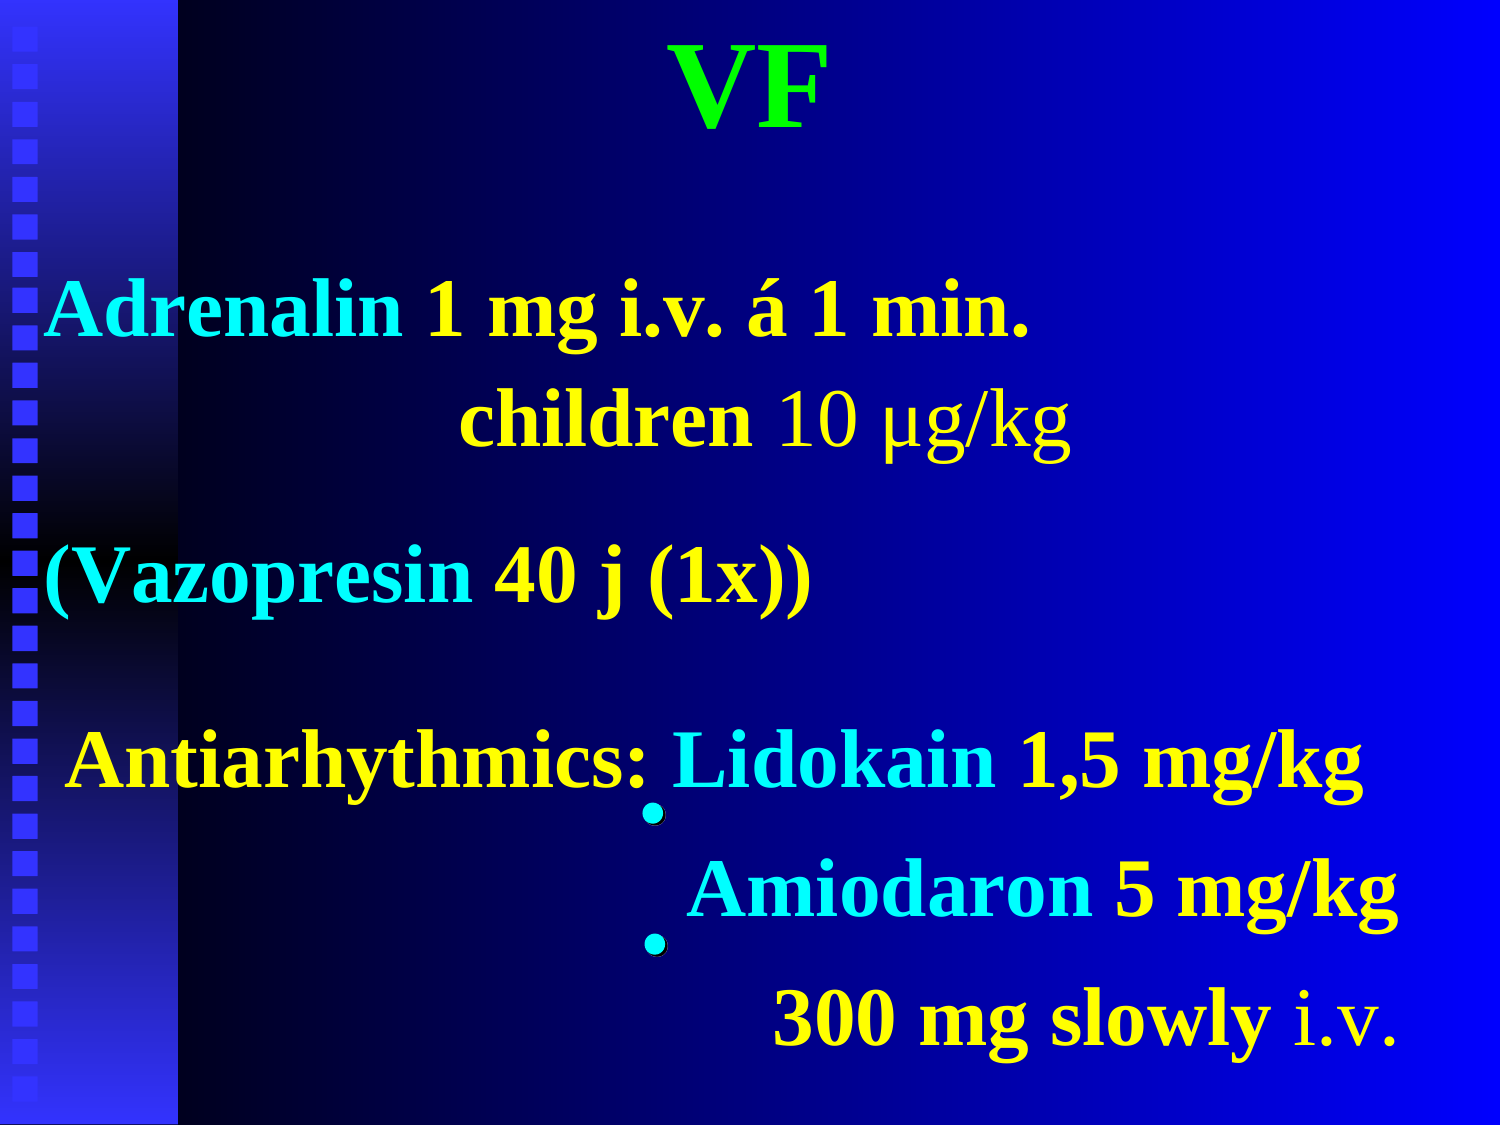

VF
 Adrenalin 1 mg i.v. á 1 min.
 children 10 μg/kg
 (Vazopresin 40 j (1x))
 Antiarhythmics: Lidokain 1,5 mg/kg
 Amiodaron 5 mg/kg 					300 mg slowly i.v.